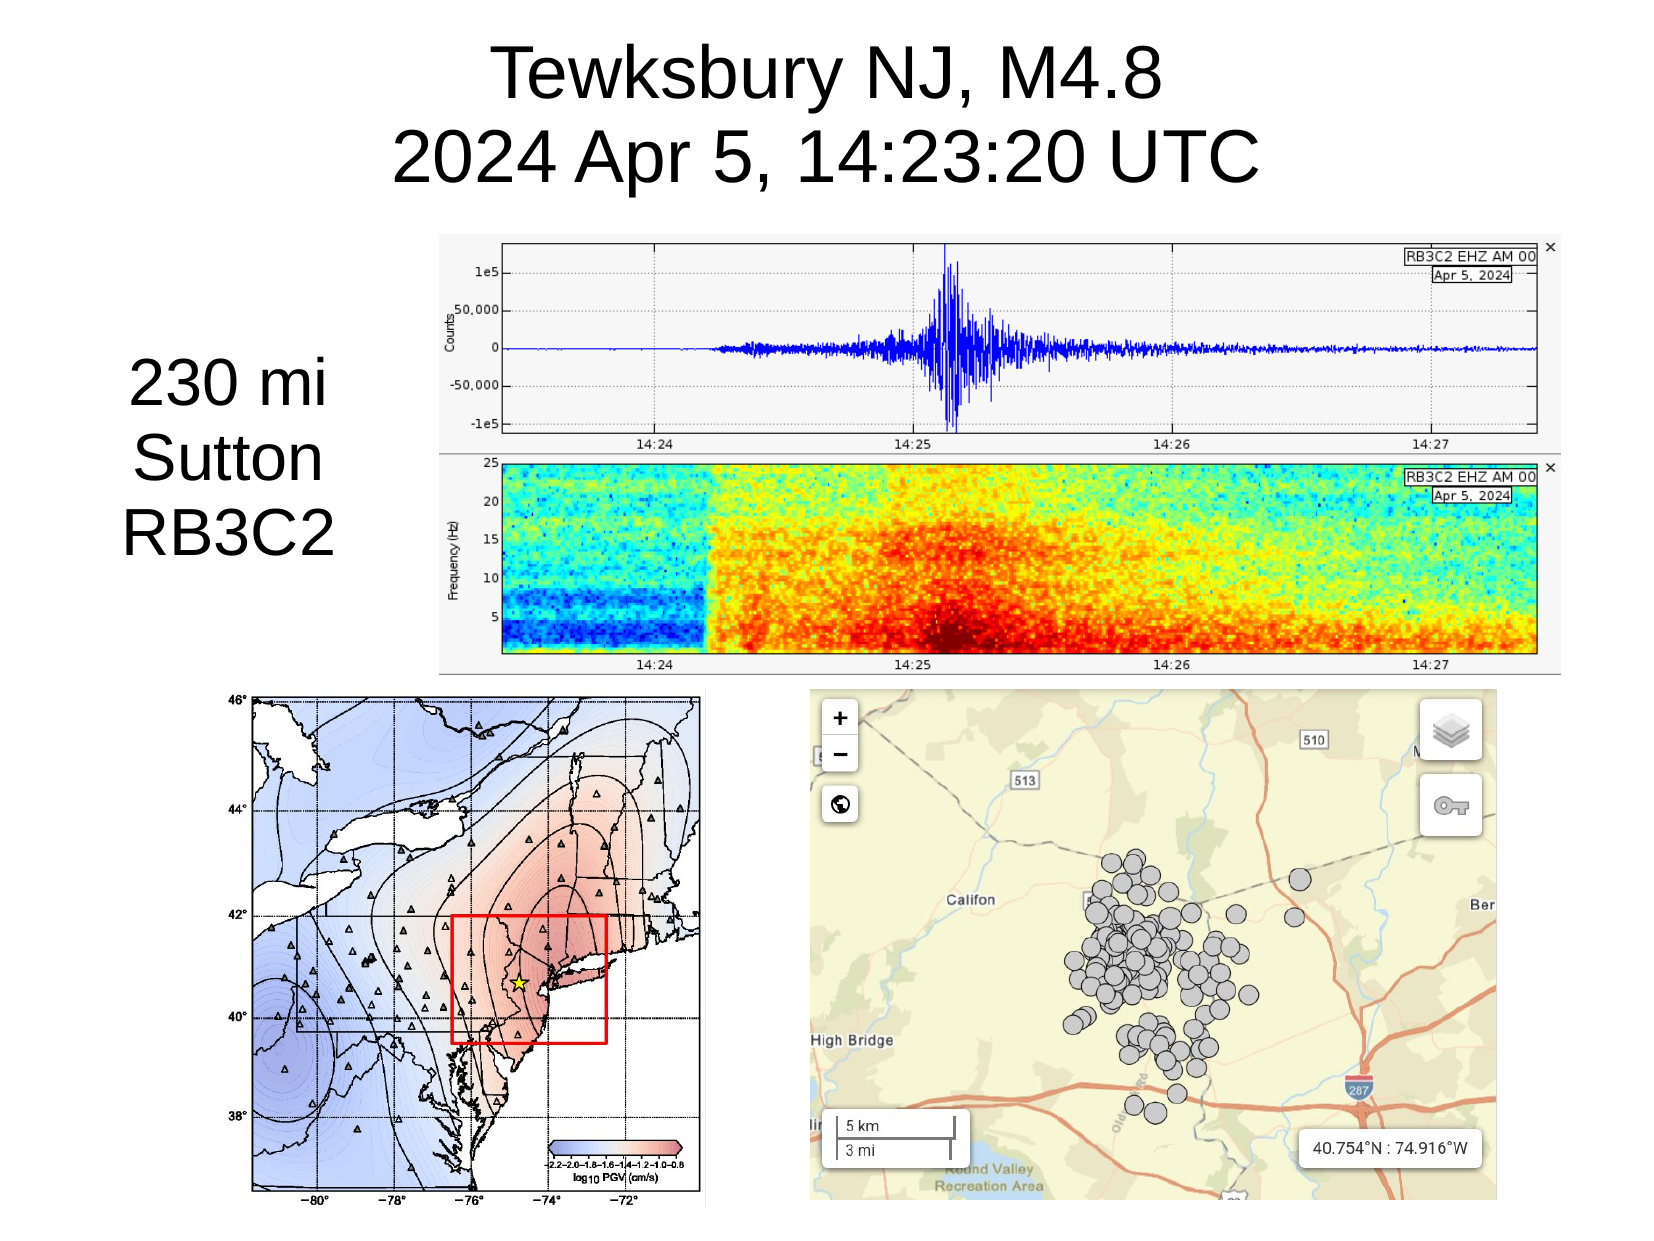

# Tewksbury NJ, M4.8 2024 Apr 5, 14:23:20 UTC
230 mi
Sutton
RB3C2